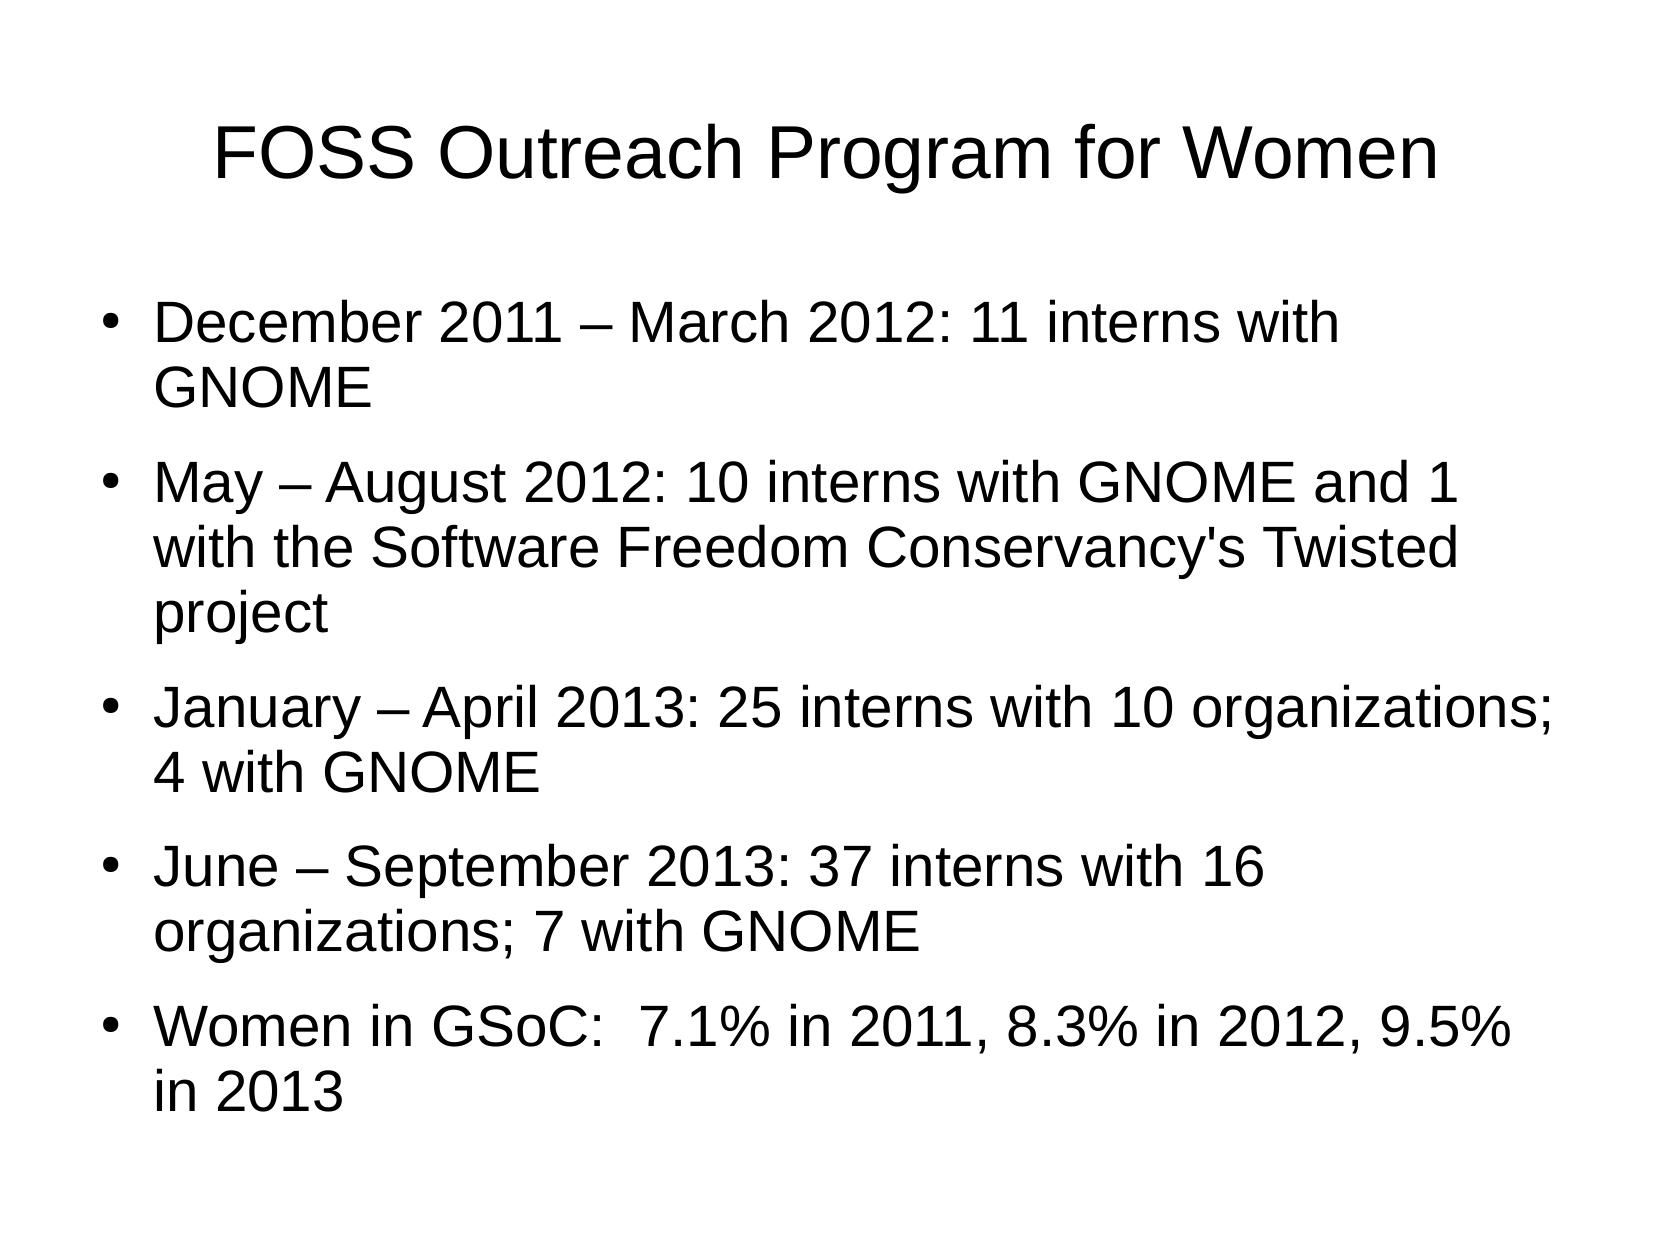

# FOSS Outreach Program for Women
December 2011 – March 2012: 11 interns with GNOME
May – August 2012: 10 interns with GNOME and 1 with the Software Freedom Conservancy's Twisted project
January – April 2013: 25 interns with 10 organizations; 4 with GNOME
June – September 2013: 37 interns with 16 organizations; 7 with GNOME
Women in GSoC: 7.1% in 2011, 8.3% in 2012, 9.5% in 2013